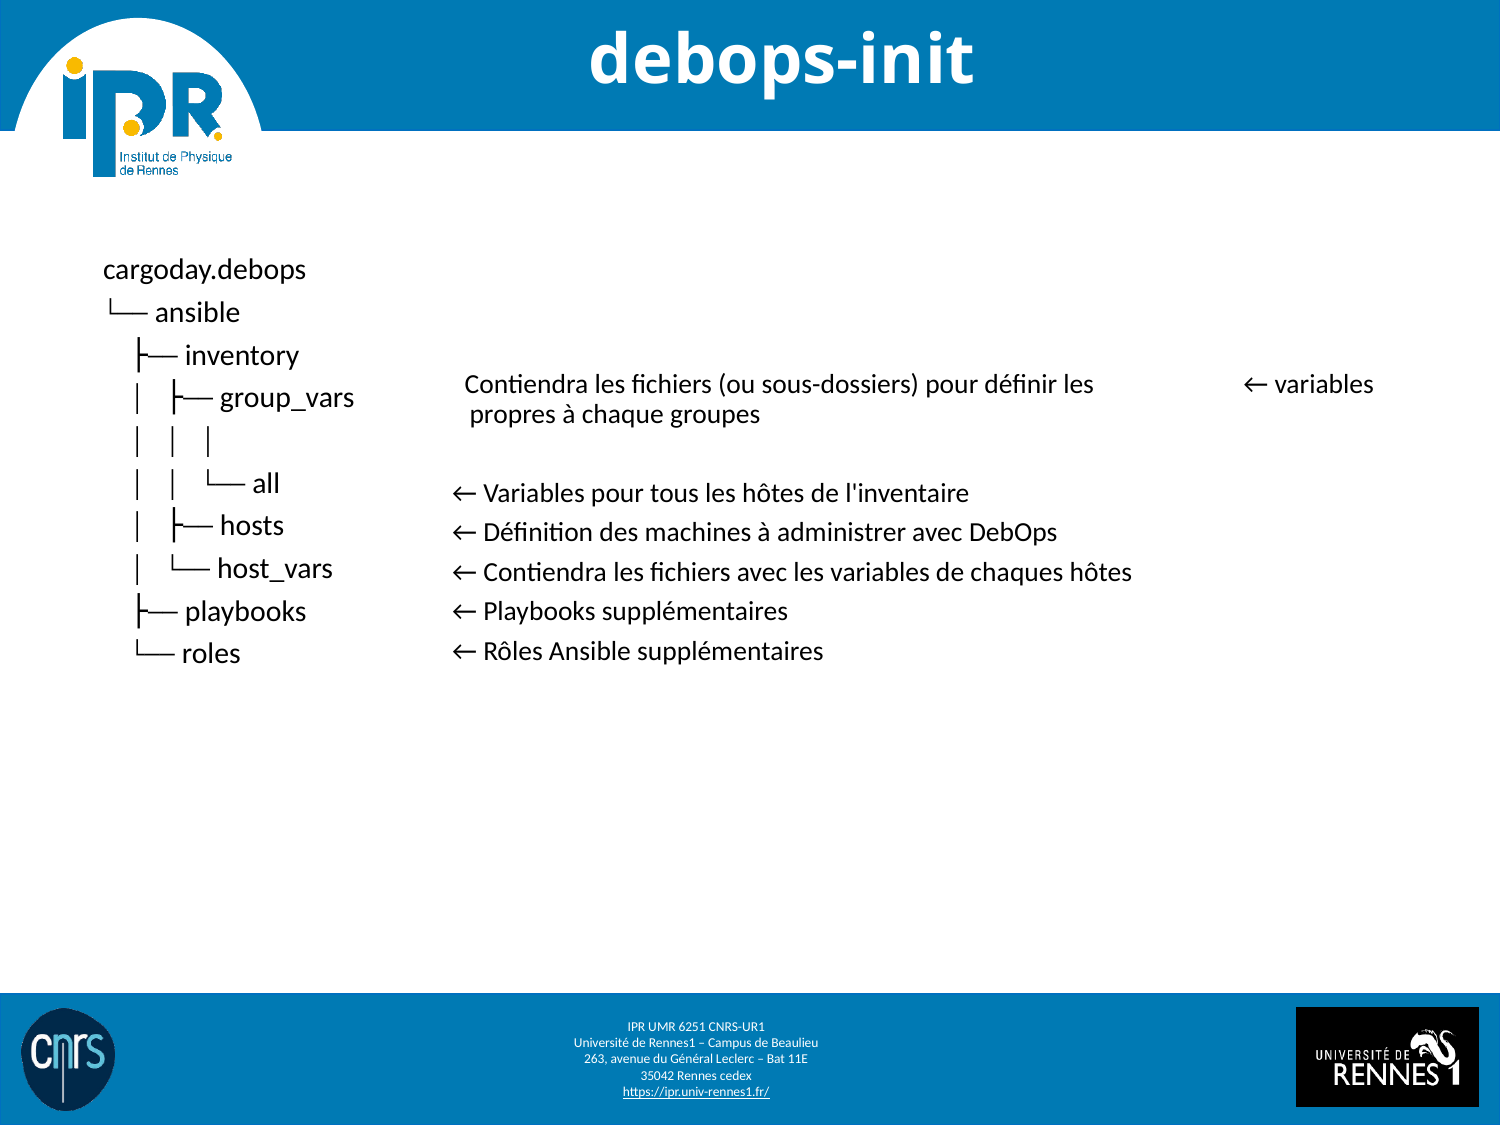

debops-init
# cargoday.debops
└── ansible
 ├── inventory
 │   ├── group_vars
 │   │   │
 │   │   └── all
 │   ├── hosts
 │   └── host_vars
 ├── playbooks
 └── roles
 Contiendra les fichiers (ou sous-dossiers) pour définir les ← variables propres à chaque groupes
← Variables pour tous les hôtes de l'inventaire
← Définition des machines à administrer avec DebOps
← Contiendra les fichiers avec les variables de chaques hôtes
← Playbooks supplémentaires
← Rôles Ansible supplémentaires